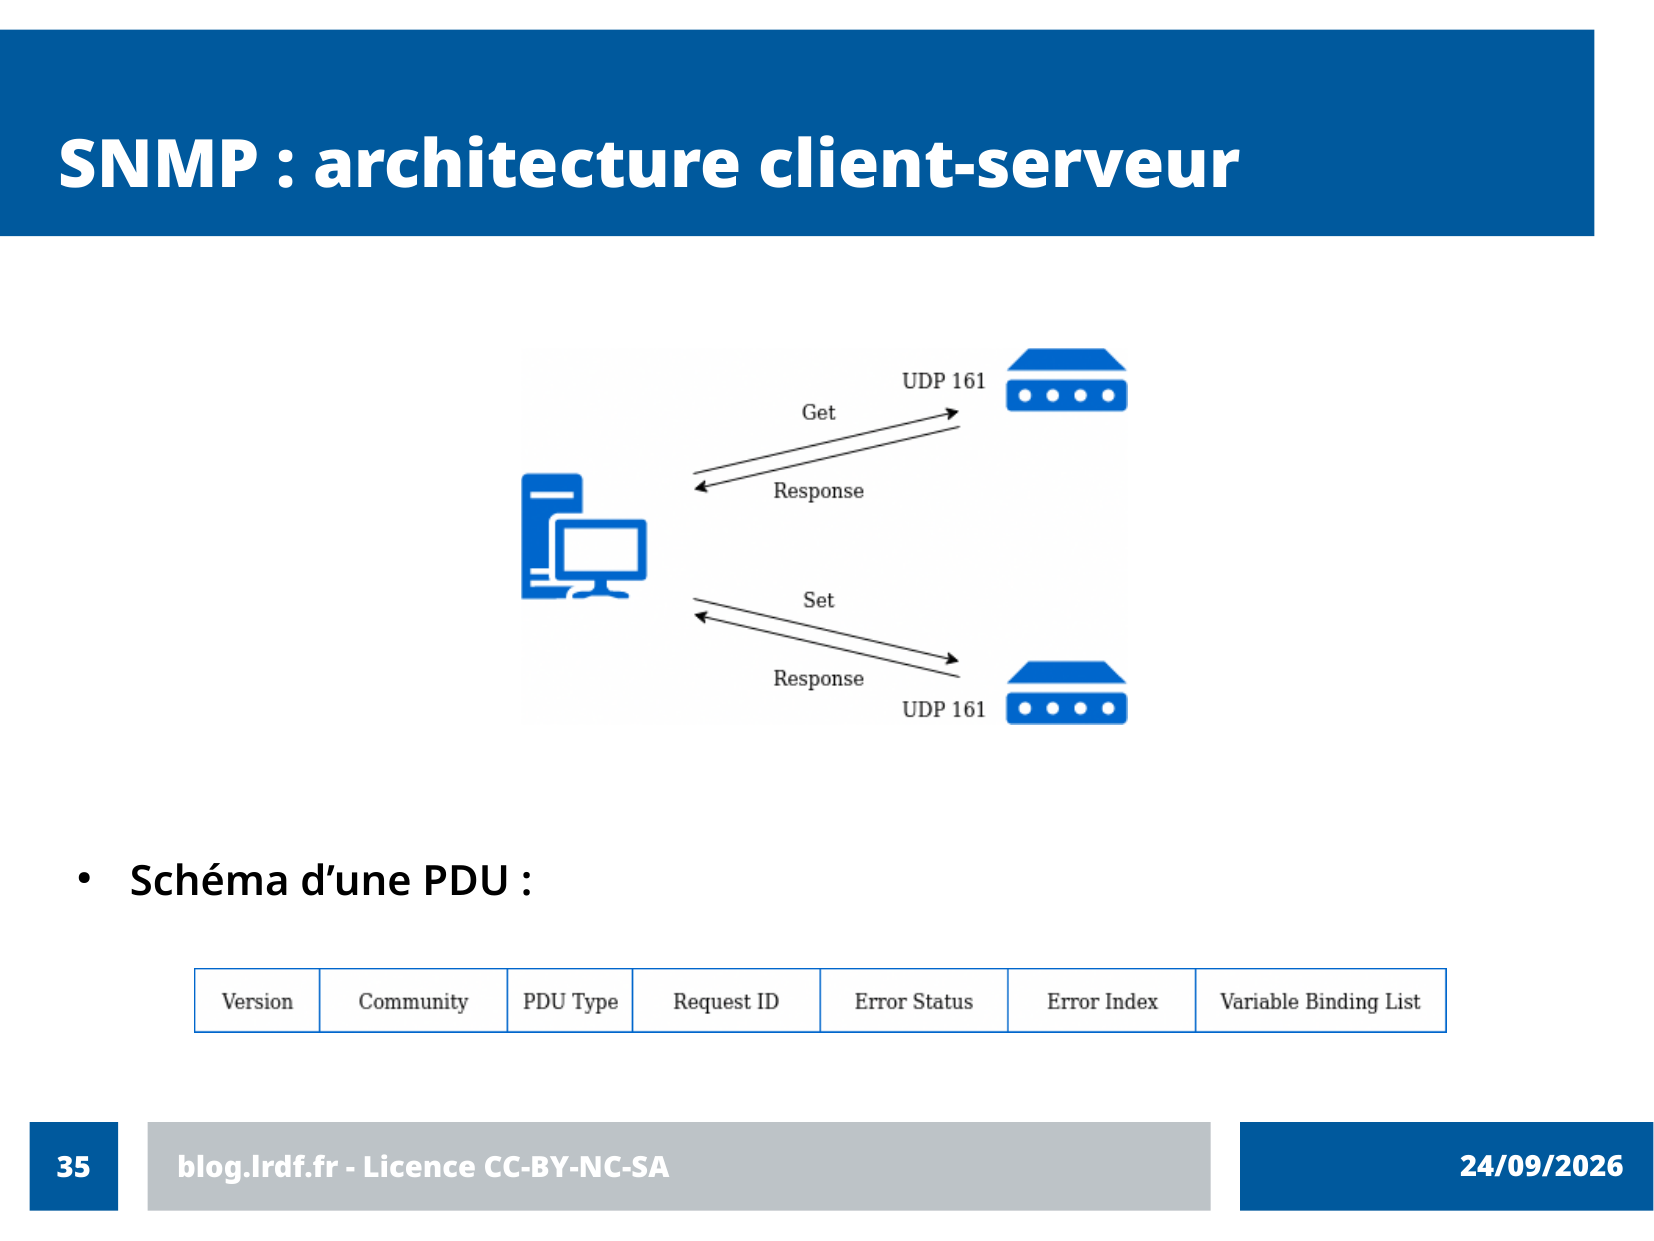

# SNMP : architecture client-serveur
Schéma d’une PDU :
35
blog.lrdf.fr - Licence CC-BY-NC-SA